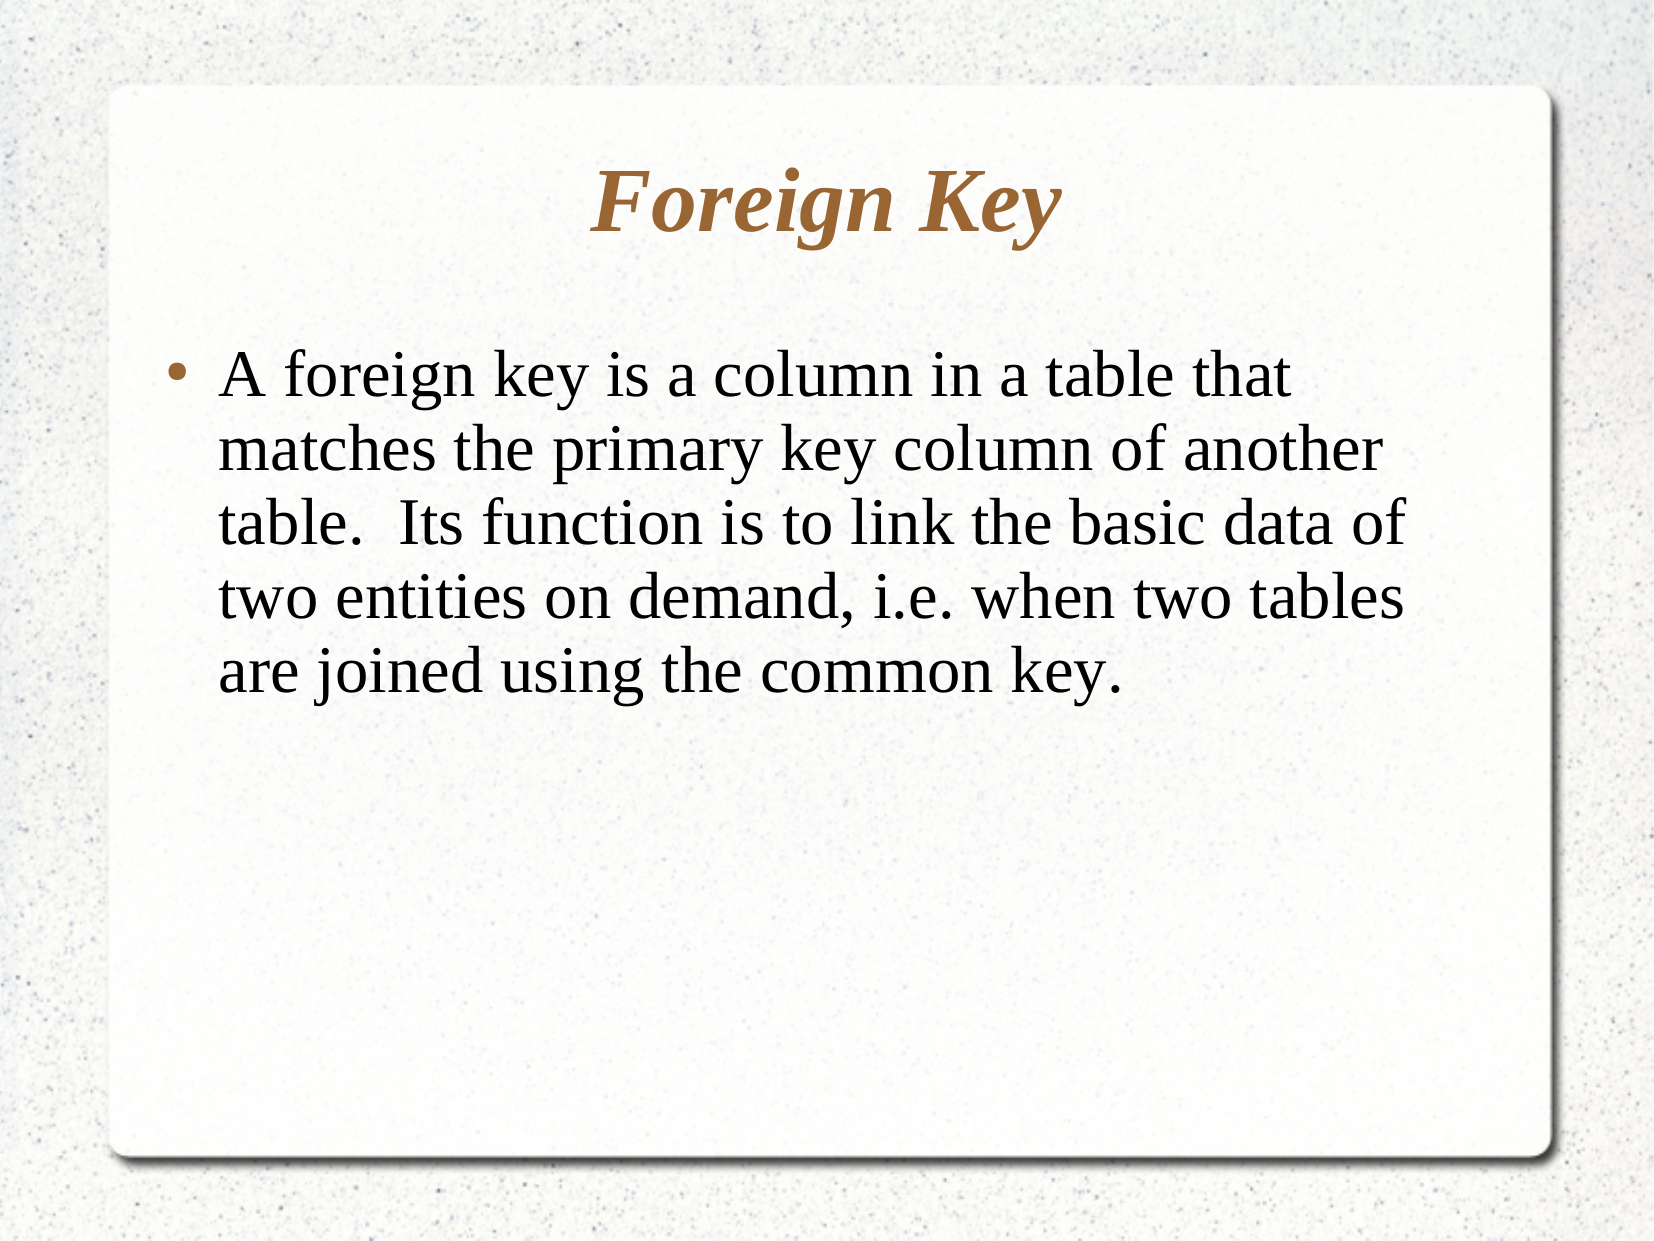

# Foreign Key
A foreign key is a column in a table that matches the primary key column of another table. Its function is to link the basic data of two entities on demand, i.e. when two tables are joined using the common key.